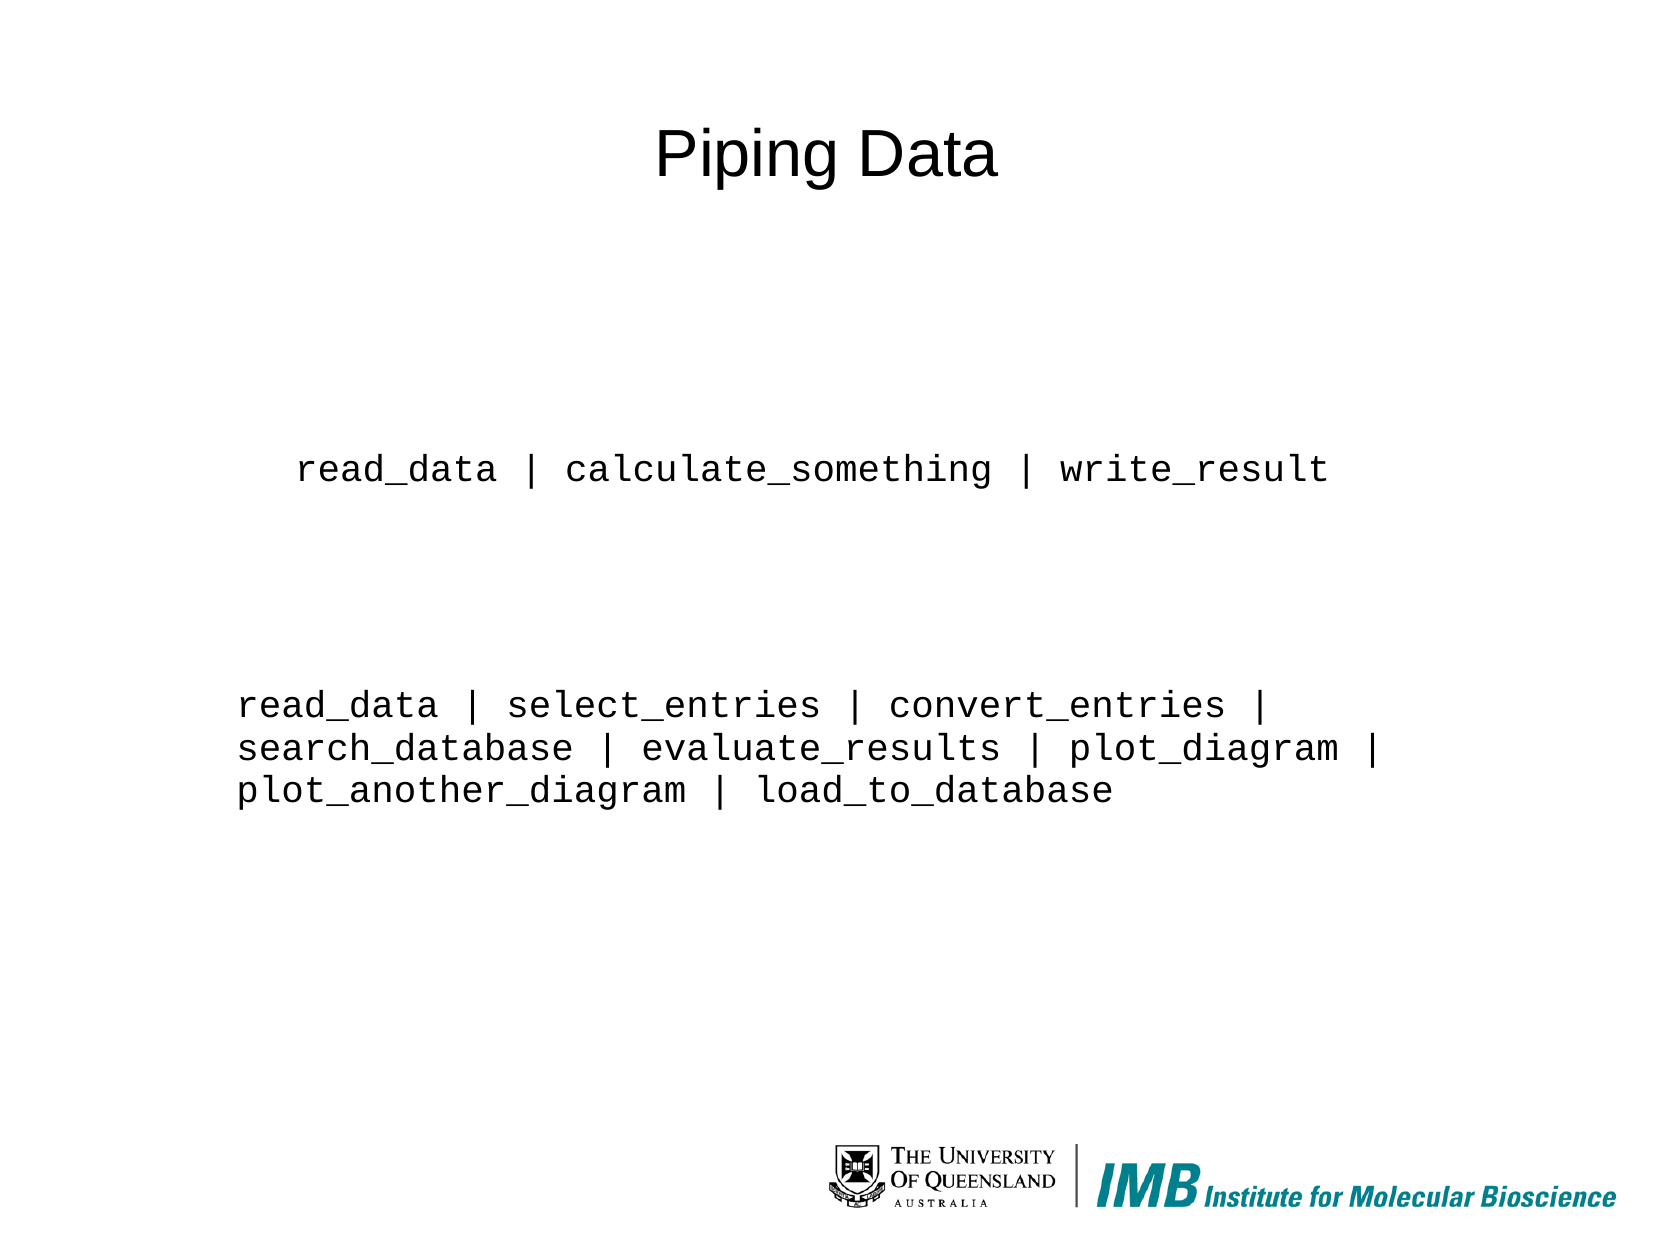

# Piping Data
read_data | calculate_something | write_result
read_data | select_entries | convert_entries | search_database | evaluate_results | plot_diagram | plot_another_diagram | load_to_database